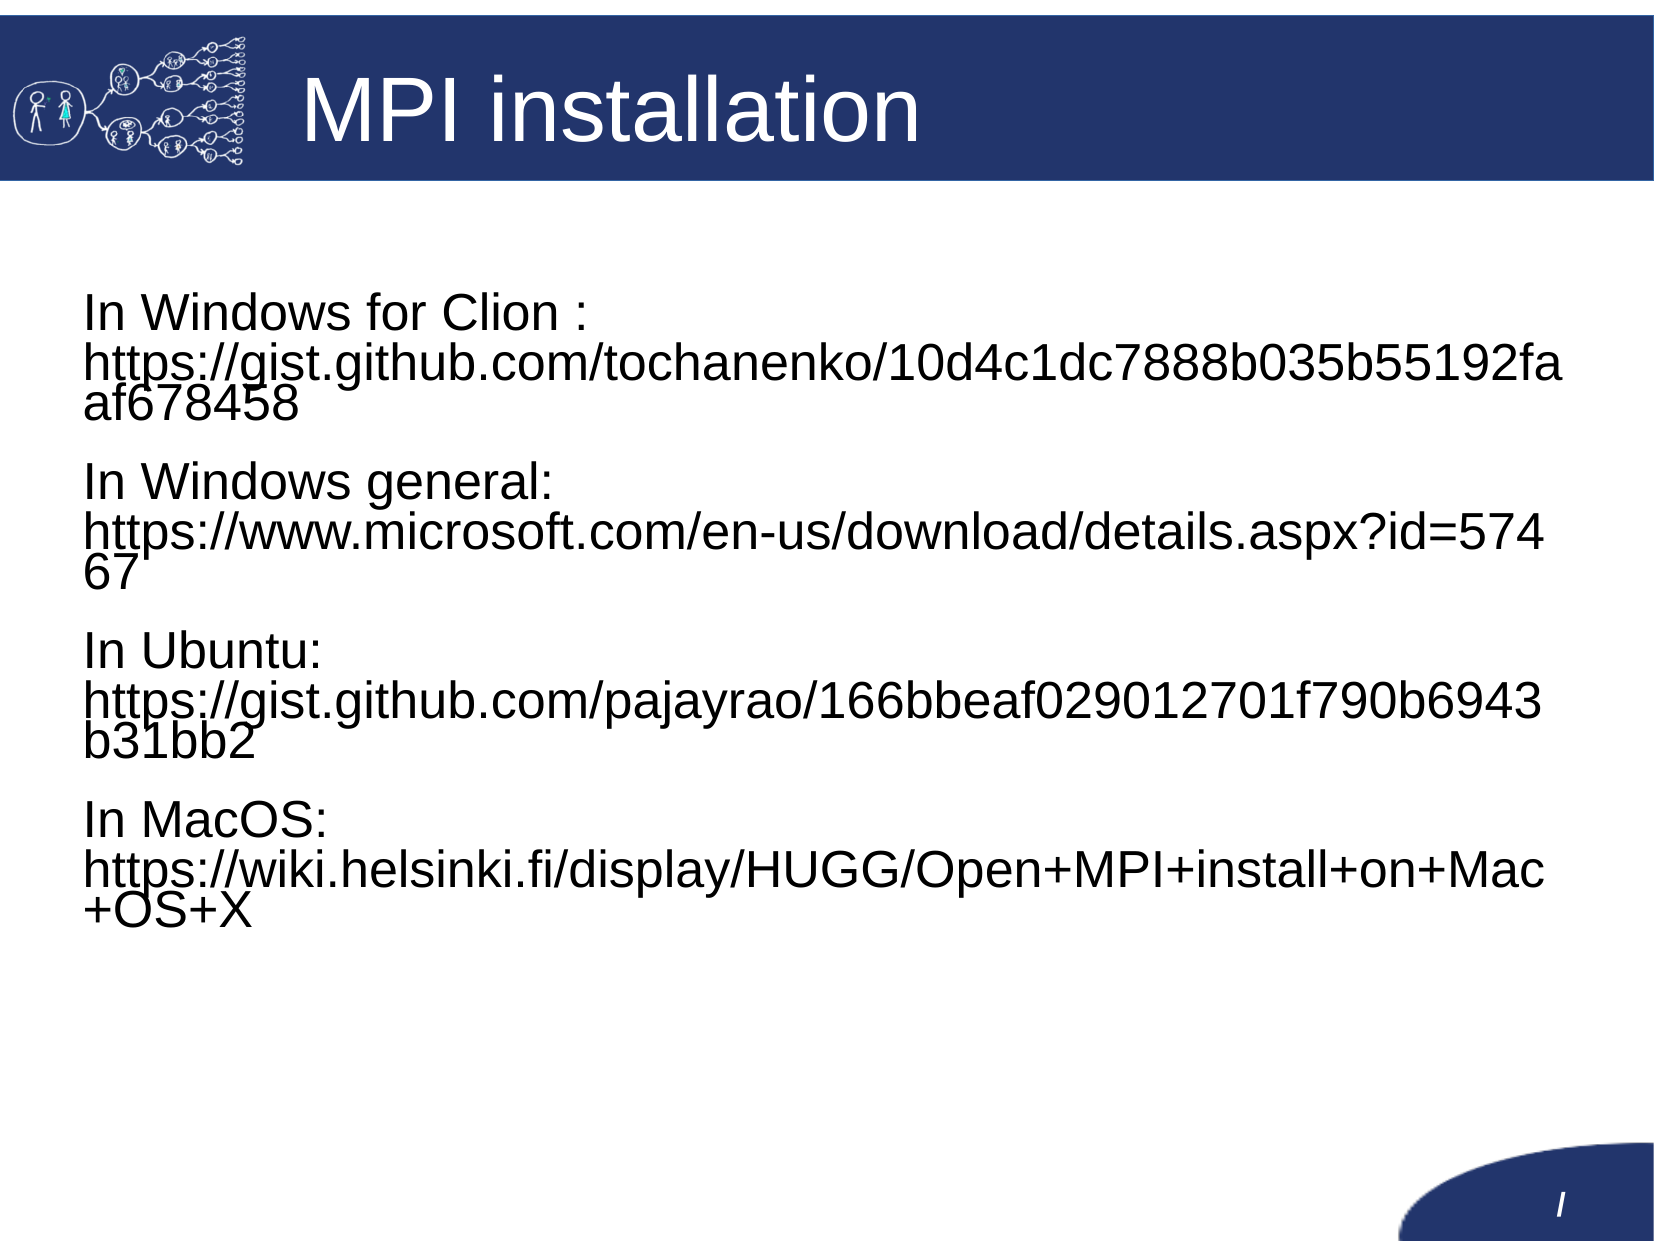

# MPI installation
In Windows for Clion : https://gist.github.com/tochanenko/10d4c1dc7888b035b55192faaf678458
In Windows general:
https://www.microsoft.com/en-us/download/details.aspx?id=57467
In Ubuntu:
https://gist.github.com/pajayrao/166bbeaf029012701f790b6943b31bb2
In MacOS:
https://wiki.helsinki.fi/display/HUGG/Open+MPI+install+on+Mac+OS+X